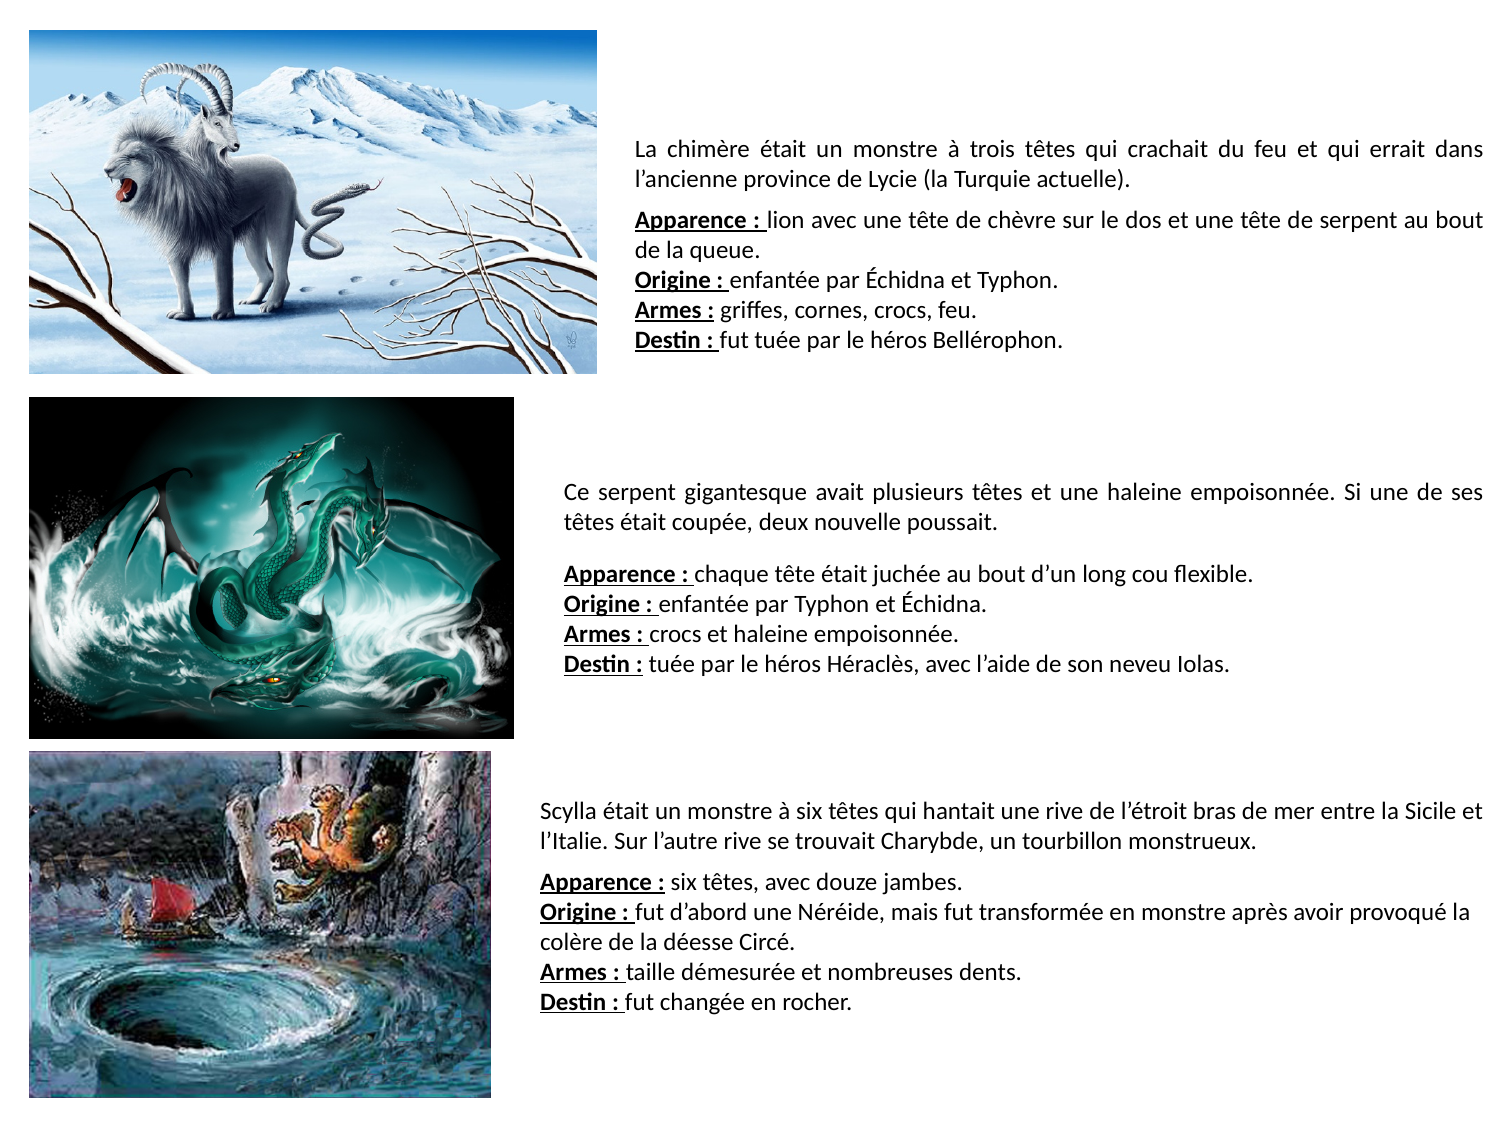

La chimère était un monstre à trois têtes qui crachait du feu et qui errait dans l’ancienne province de Lycie (la Turquie actuelle).
Apparence : lion avec une tête de chèvre sur le dos et une tête de serpent au bout de la queue.
Origine : enfantée par Échidna et Typhon.
Armes : griffes, cornes, crocs, feu.
Destin : fut tuée par le héros Bellérophon.
Ce serpent gigantesque avait plusieurs têtes et une haleine empoisonnée. Si une de ses têtes était coupée, deux nouvelle poussait.
Apparence : chaque tête était juchée au bout d’un long cou flexible.
Origine : enfantée par Typhon et Échidna.
Armes : crocs et haleine empoisonnée.
Destin : tuée par le héros Héraclès, avec l’aide de son neveu Iolas.
Scylla était un monstre à six têtes qui hantait une rive de l’étroit bras de mer entre la Sicile et l’Italie. Sur l’autre rive se trouvait Charybde, un tourbillon monstrueux.
Apparence : six têtes, avec douze jambes.
Origine : fut d’abord une Néréide, mais fut transformée en monstre après avoir provoqué la colère de la déesse Circé.
Armes : taille démesurée et nombreuses dents.
Destin : fut changée en rocher.